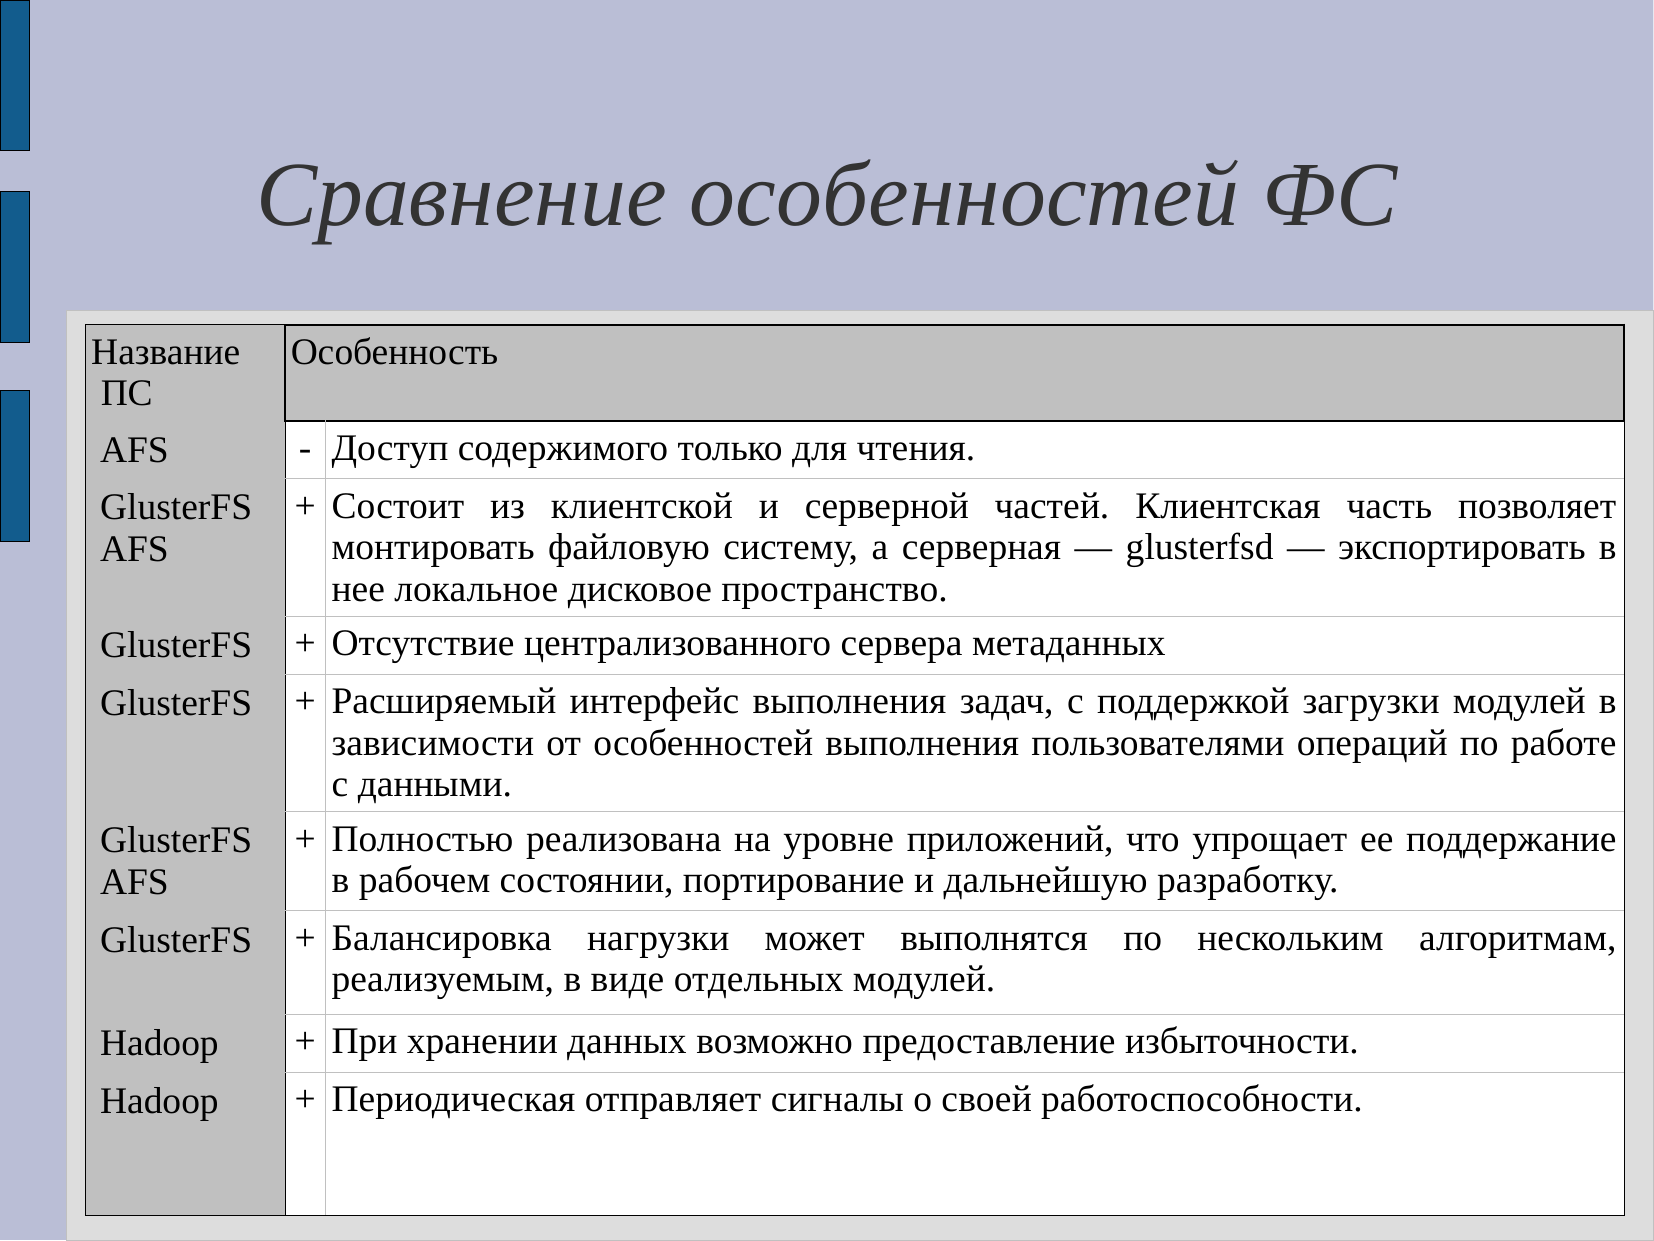

# Сравнение особенностей ФС
| Название ПС | Особенность | |
| --- | --- | --- |
| AFS | - | Доступ содержимого только для чтения. |
| GlusterFS AFS | + | Состоит из клиентской и серверной частей. Клиентская часть позволяет монтировать файловую систему, а серверная ― glusterfsd ― экспортировать в нее локальное дисковое пространство. |
| GlusterFS | + | Отсутствие централизованного сервера метаданных |
| GlusterFS | + | Расширяемый интерфейс выполнения задач, с поддержкой загрузки модулей в зависимости от особенностей выполнения пользователями операций по работе с данными. |
| GlusterFS AFS | + | Полностью реализована на уровне приложений, что упрощает ее поддержание в рабочем состоянии, портирование и дальнейшую разработку. |
| GlusterFS | + | Балансировка нагрузки может выполнятся по нескольким алгоритмам, реализуемым, в виде отдельных модулей. |
| Hadoop | + | При хранении данных возможно предоставление избыточности. |
| Hadoop | + | Периодическая отправляет сигналы о своей работоспособности. |